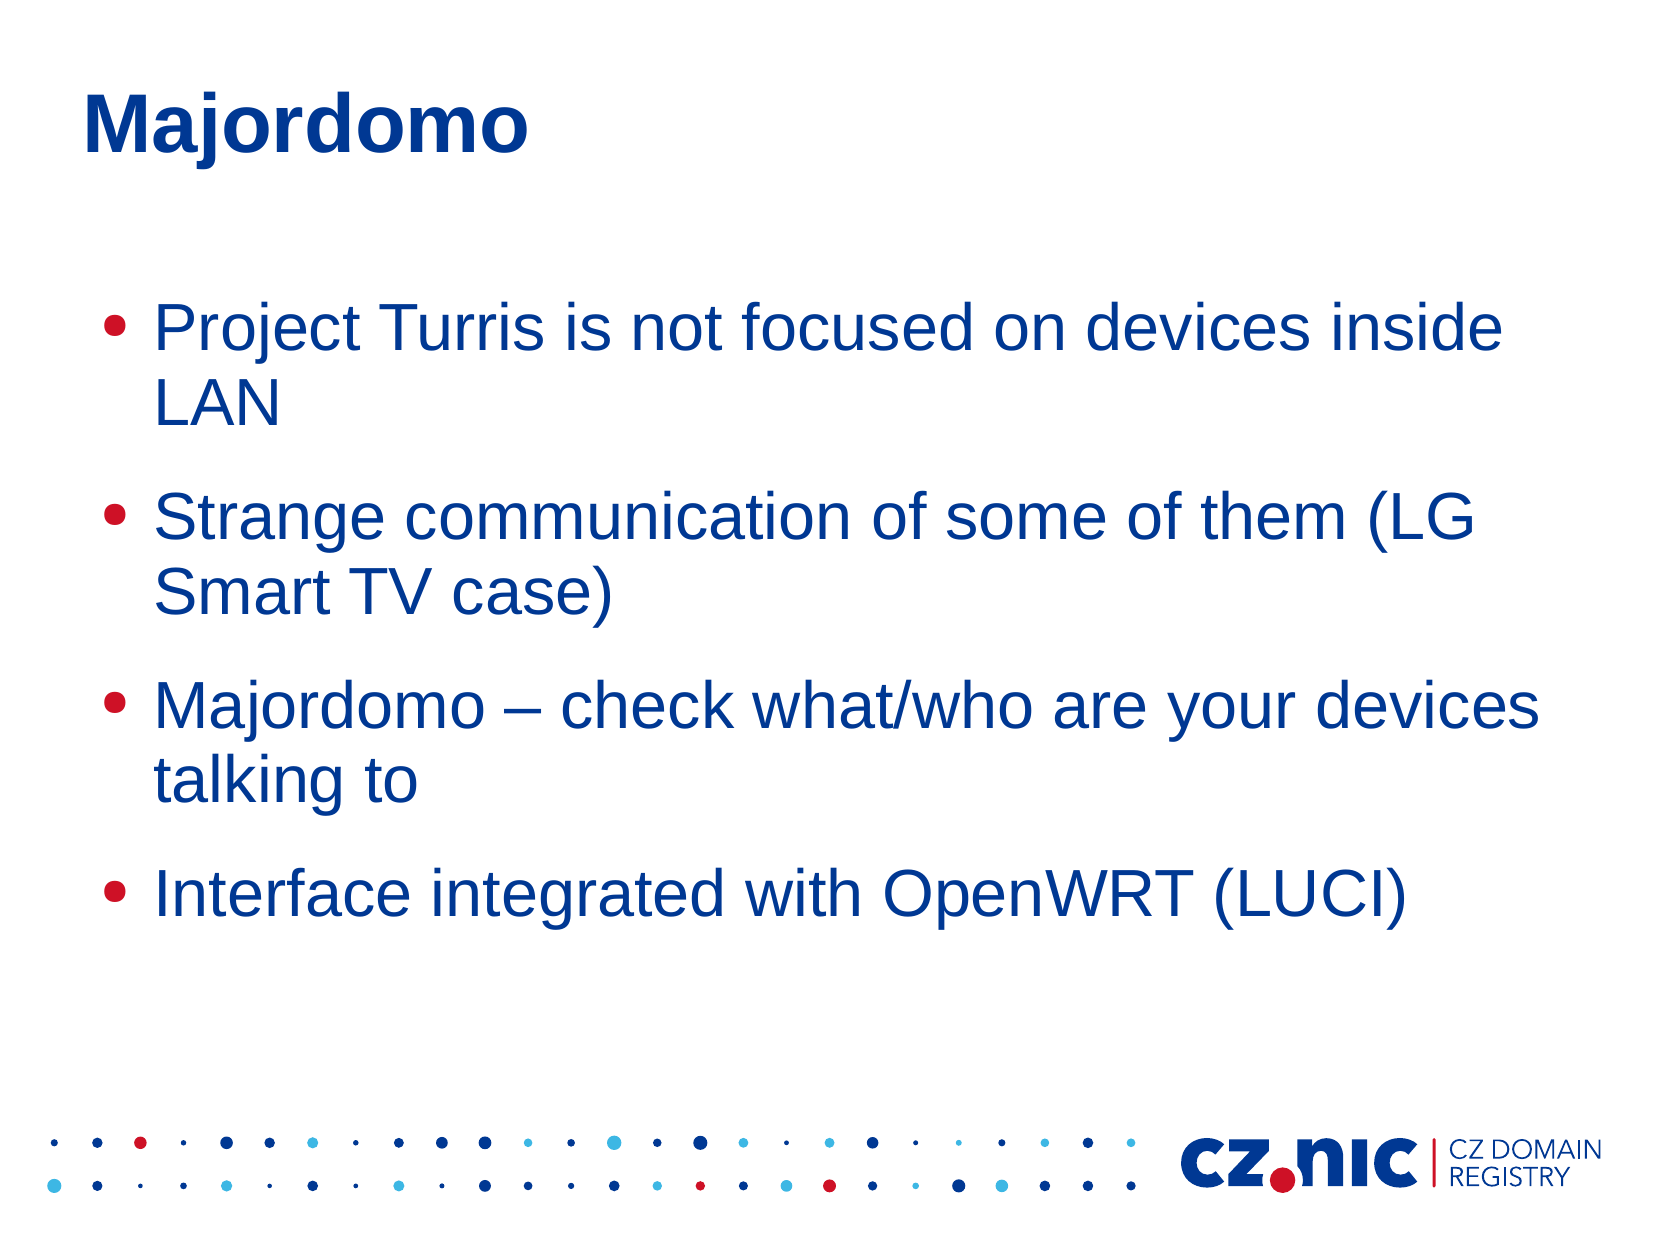

# Majordomo
Project Turris is not focused on devices inside LAN
Strange communication of some of them (LG Smart TV case)
Majordomo – check what/who are your devices talking to
Interface integrated with OpenWRT (LUCI)